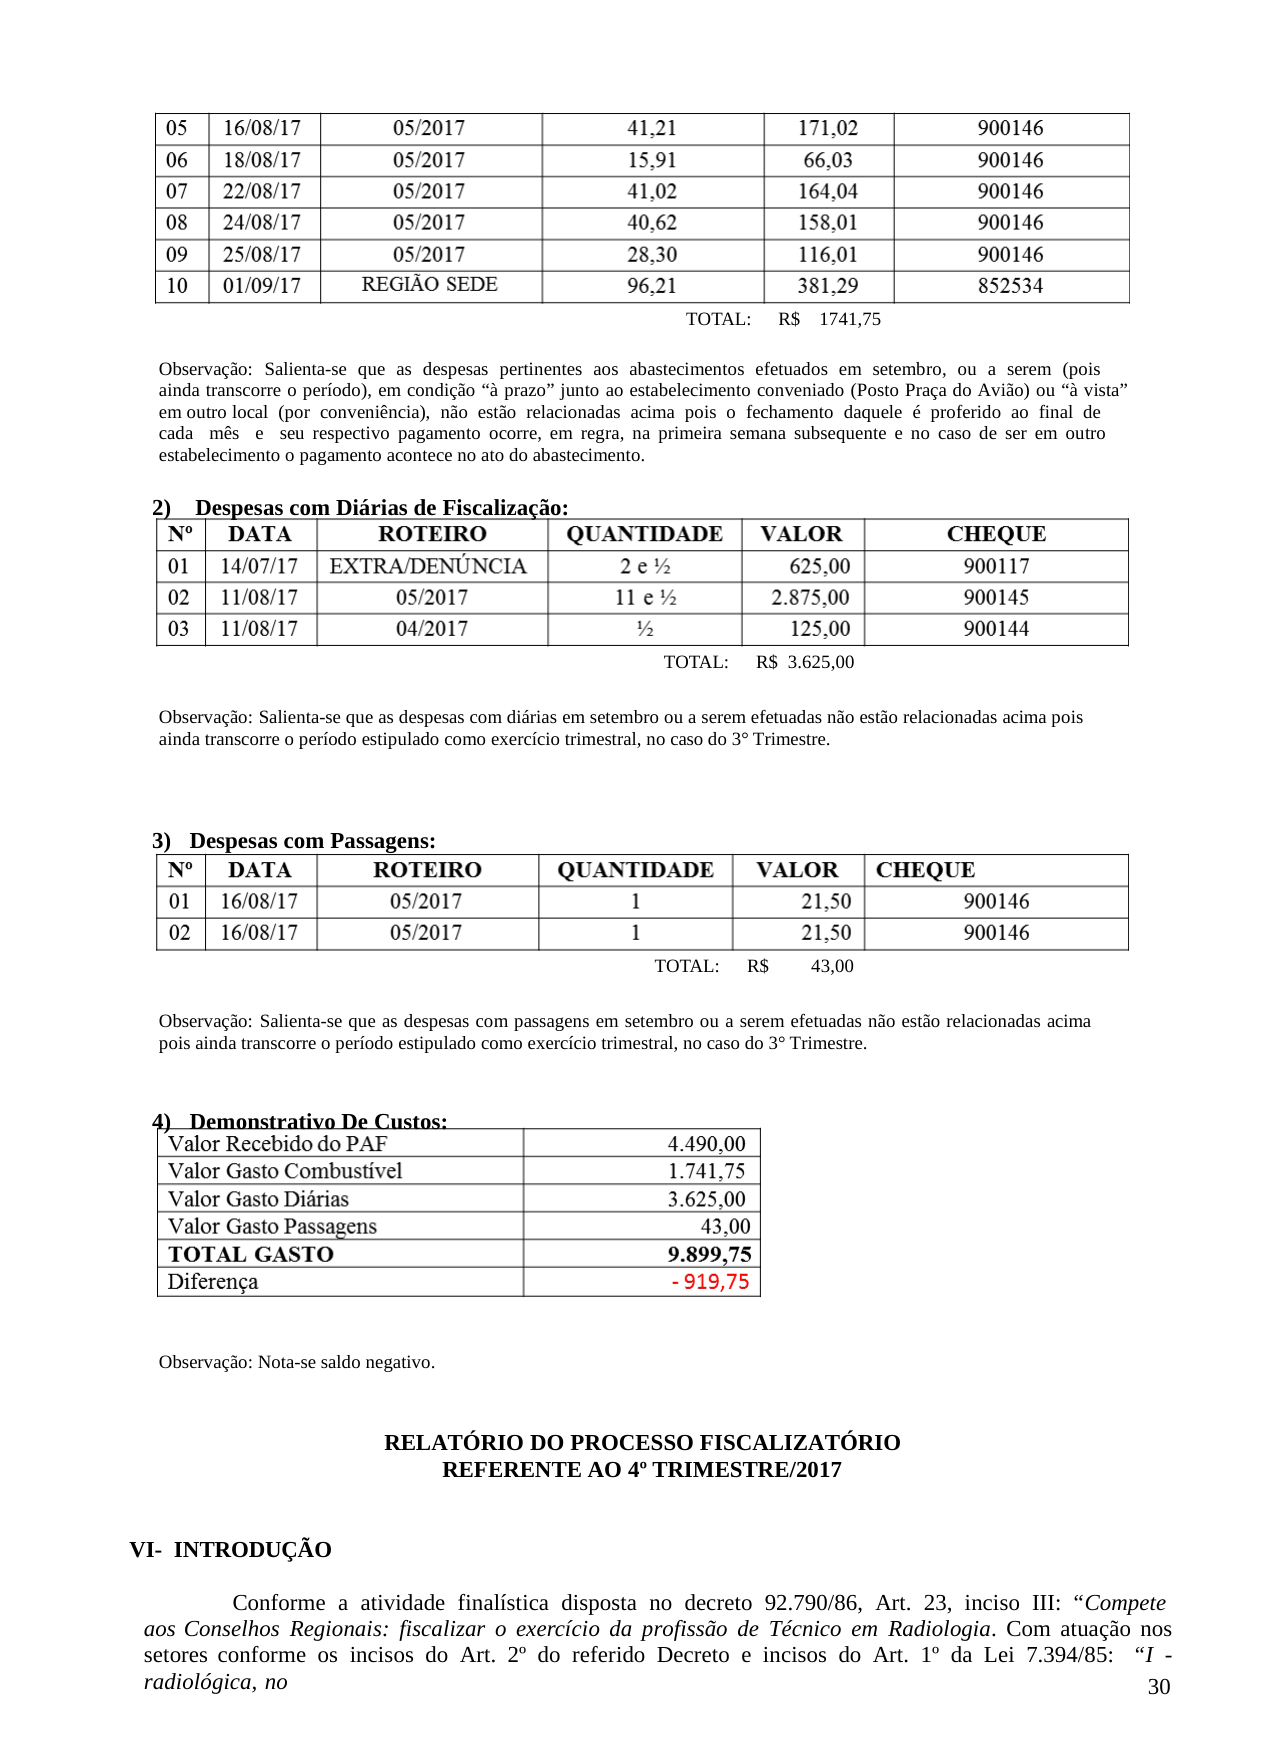

TOTAL:	R$ 1741,75
Observação: Salienta-se que as despesas pertinentes aos abastecimentos efetuados em setembro, ou a serem (pois ainda transcorre o período), em condição “à prazo” junto ao estabelecimento conveniado (Posto Praça do Avião) ou “à vista” em outro local (por conveniência), não estão relacionadas acima pois o fechamento daquele é proferido ao final de cada mês e seu respectivo pagamento ocorre, em regra, na primeira semana subsequente e no caso de ser em outro estabelecimento o pagamento acontece no ato do abastecimento.
2) Despesas com Diárias de Fiscalização:
TOTAL:	R$ 3.625,00
Observação: Salienta-se que as despesas com diárias em setembro ou a serem efetuadas não estão relacionadas acima pois ainda transcorre o período estipulado como exercício trimestral, no caso do 3° Trimestre.
3) Despesas com Passagens:
TOTAL:	R$	43,00
Observação: Salienta-se que as despesas com passagens em setembro ou a serem efetuadas não estão relacionadas acima pois ainda transcorre o período estipulado como exercício trimestral, no caso do 3° Trimestre.
4) Demonstrativo De Custos:
Observação: Nota-se saldo negativo.
RELATÓRIO DO PROCESSO FISCALIZATÓRIO REFERENTE AO 4º TRIMESTRE/2017
VI- INTRODUÇÃO
Conforme a atividade finalística disposta no decreto 92.790/86, Art. 23, inciso III: “Compete aos Conselhos Regionais: fiscalizar o exercício da profissão de Técnico em Radiologia. Com atuação nos setores conforme os incisos do Art. 2º do referido Decreto e incisos do Art. 1º da Lei 7.394/85: “I - radiológica, no
30